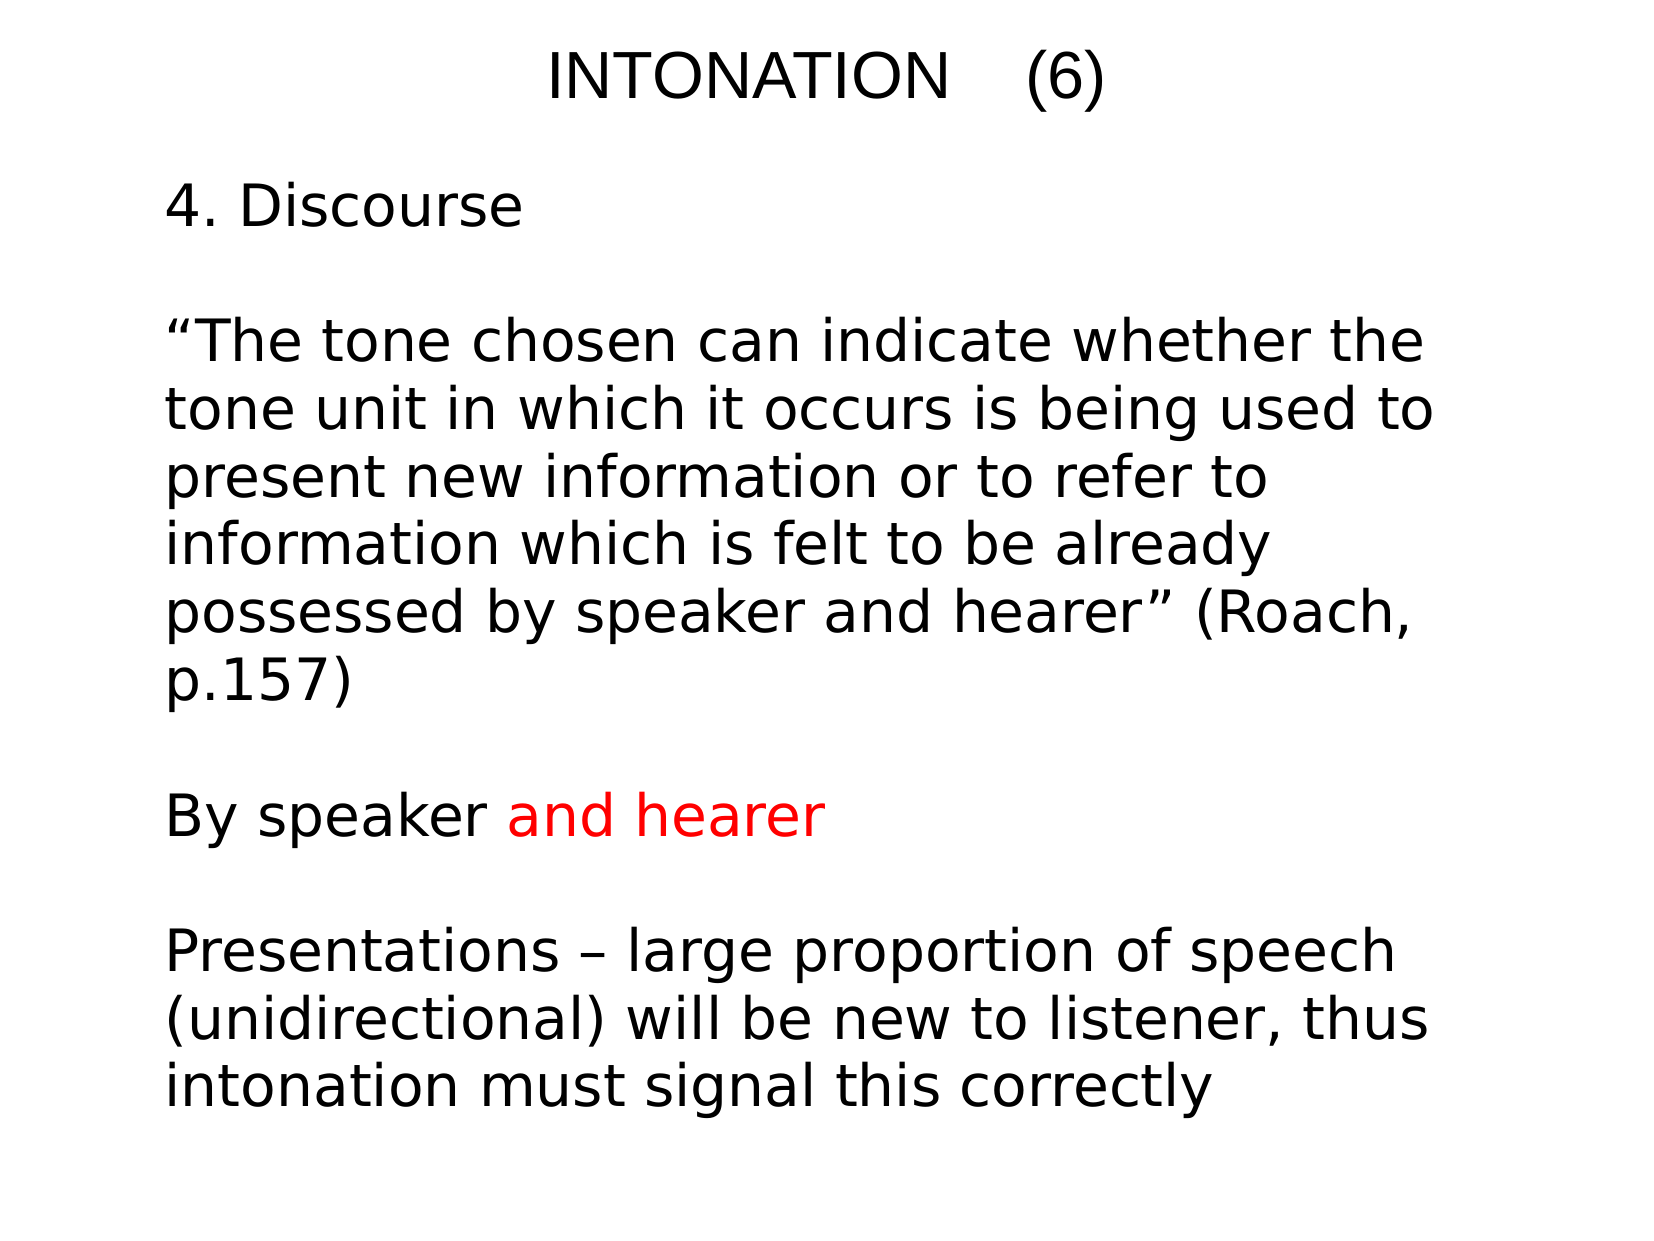

# INTONATION (6)
4. Discourse
“The tone chosen can indicate whether the tone unit in which it occurs is being used to present new information or to refer to information which is felt to be already possessed by speaker and hearer” (Roach, p.157)
By speaker and hearer
Presentations – large proportion of speech (unidirectional) will be new to listener, thus intonation must signal this correctly